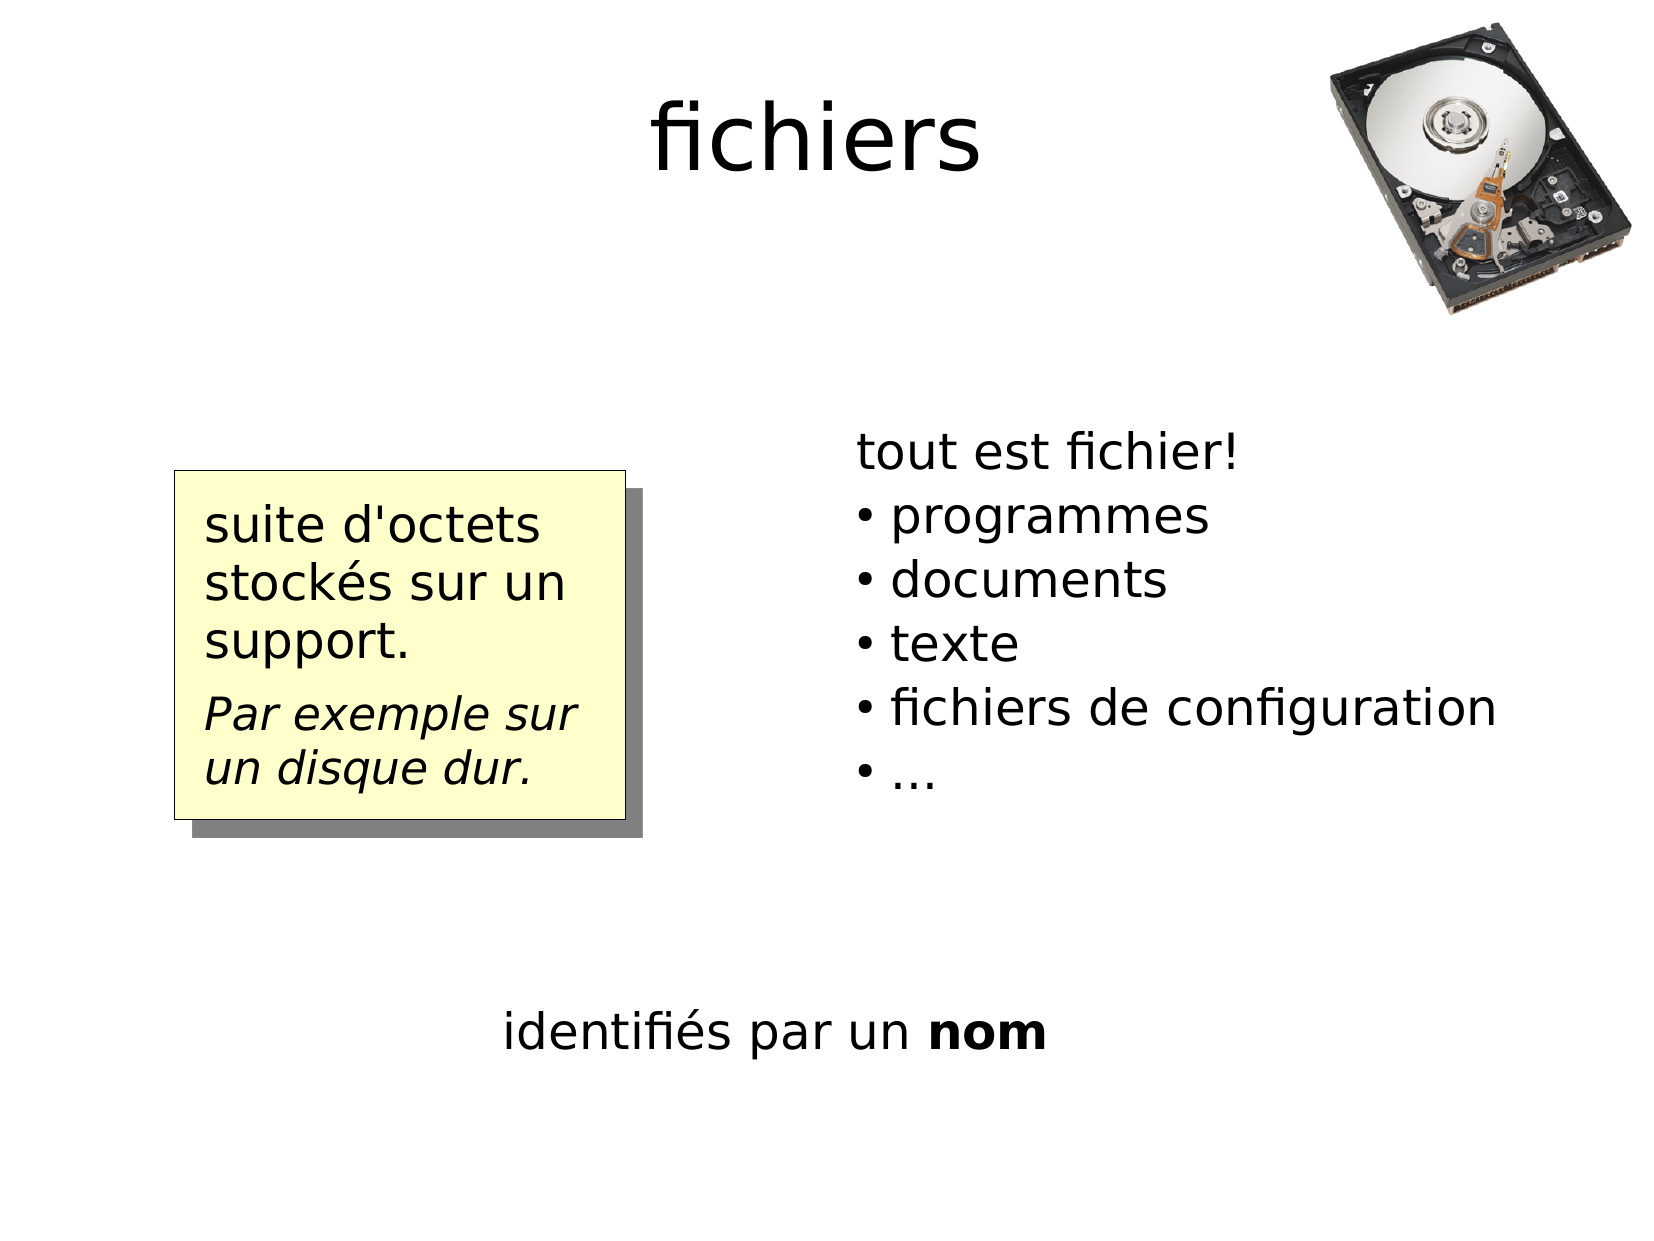

# fichiers
tout est fichier!
 programmes
 documents
 texte
 fichiers de configuration
 ...
suite d'octets stockés sur un support.
Par exemple sur un disque dur.
identifiés par un nom